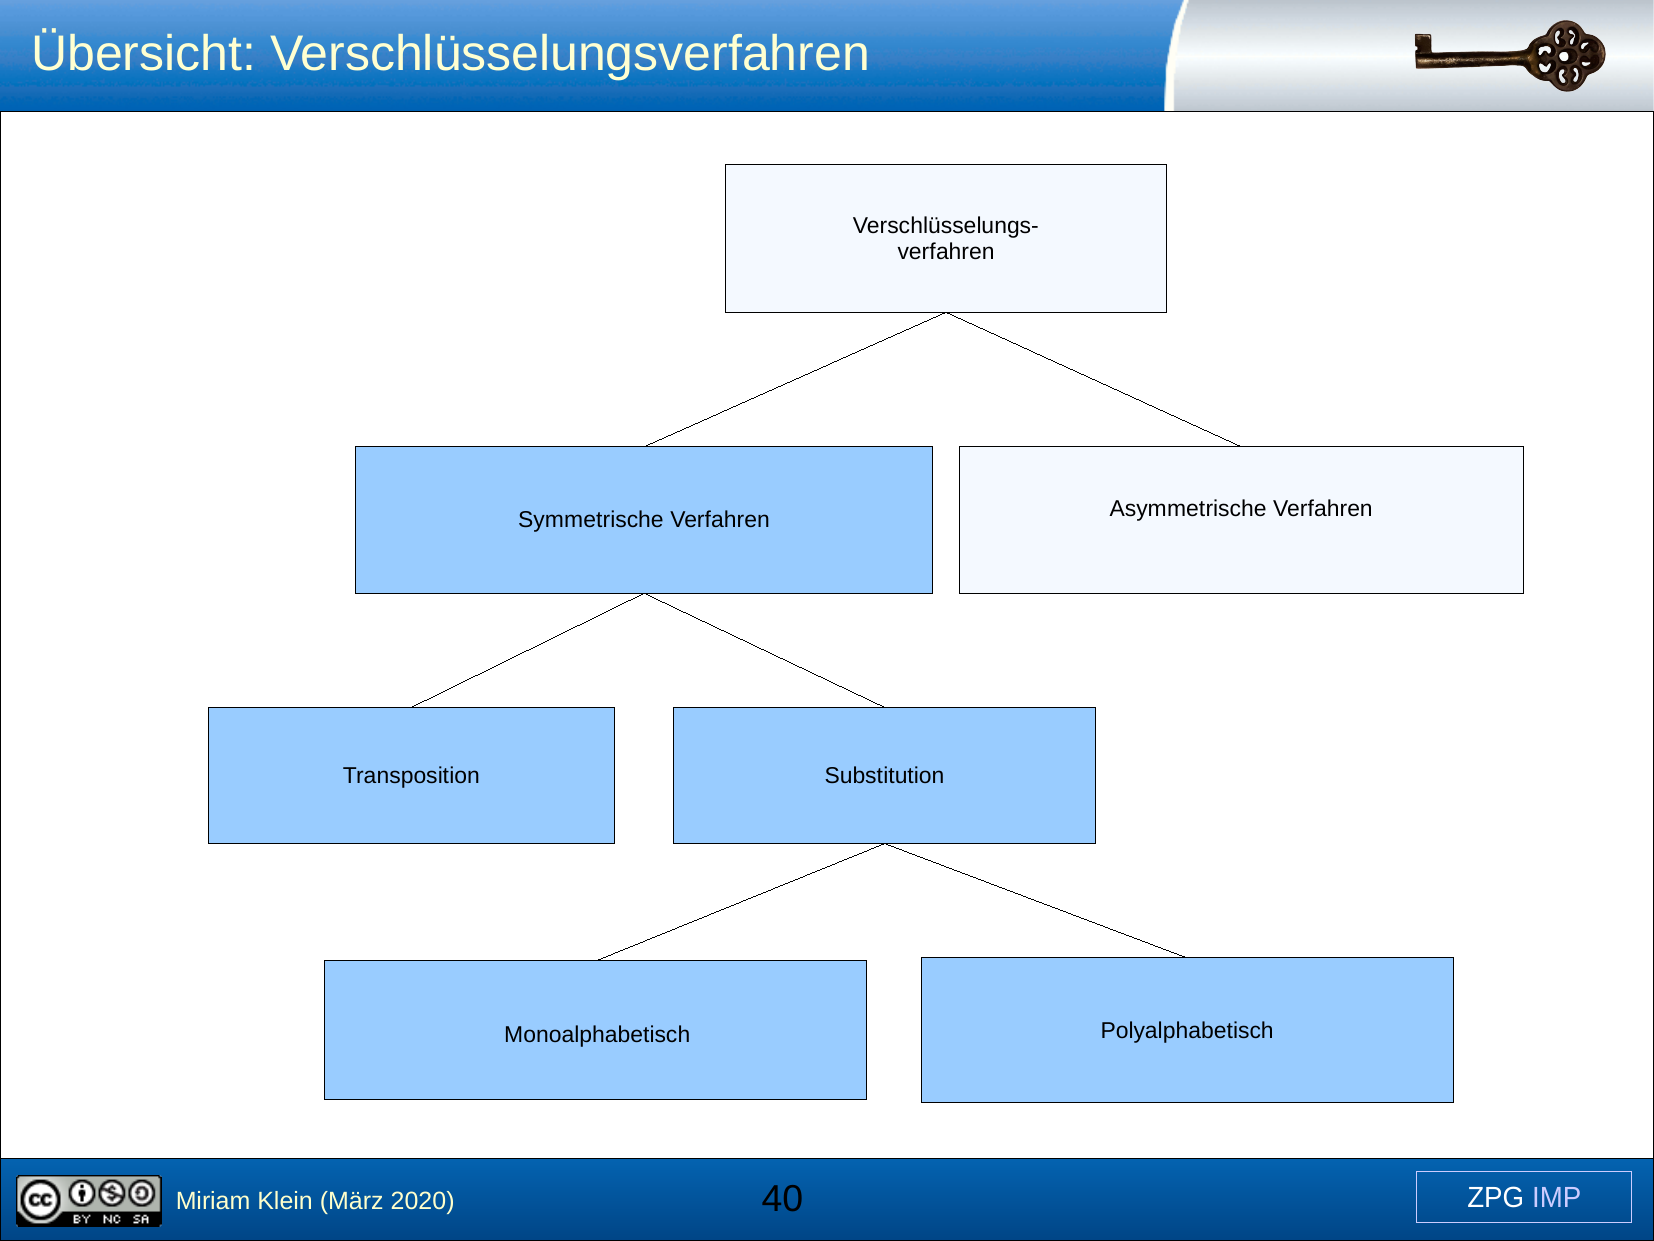

# Übersicht: Verschlüsselungsverfahren
Verschlüsselungs-
verfahren
Symmetrische Verfahren
Asymmetrische Verfahren
Transposition
Substitution
Polyalphabetisch
 Monoalphabetisch
40